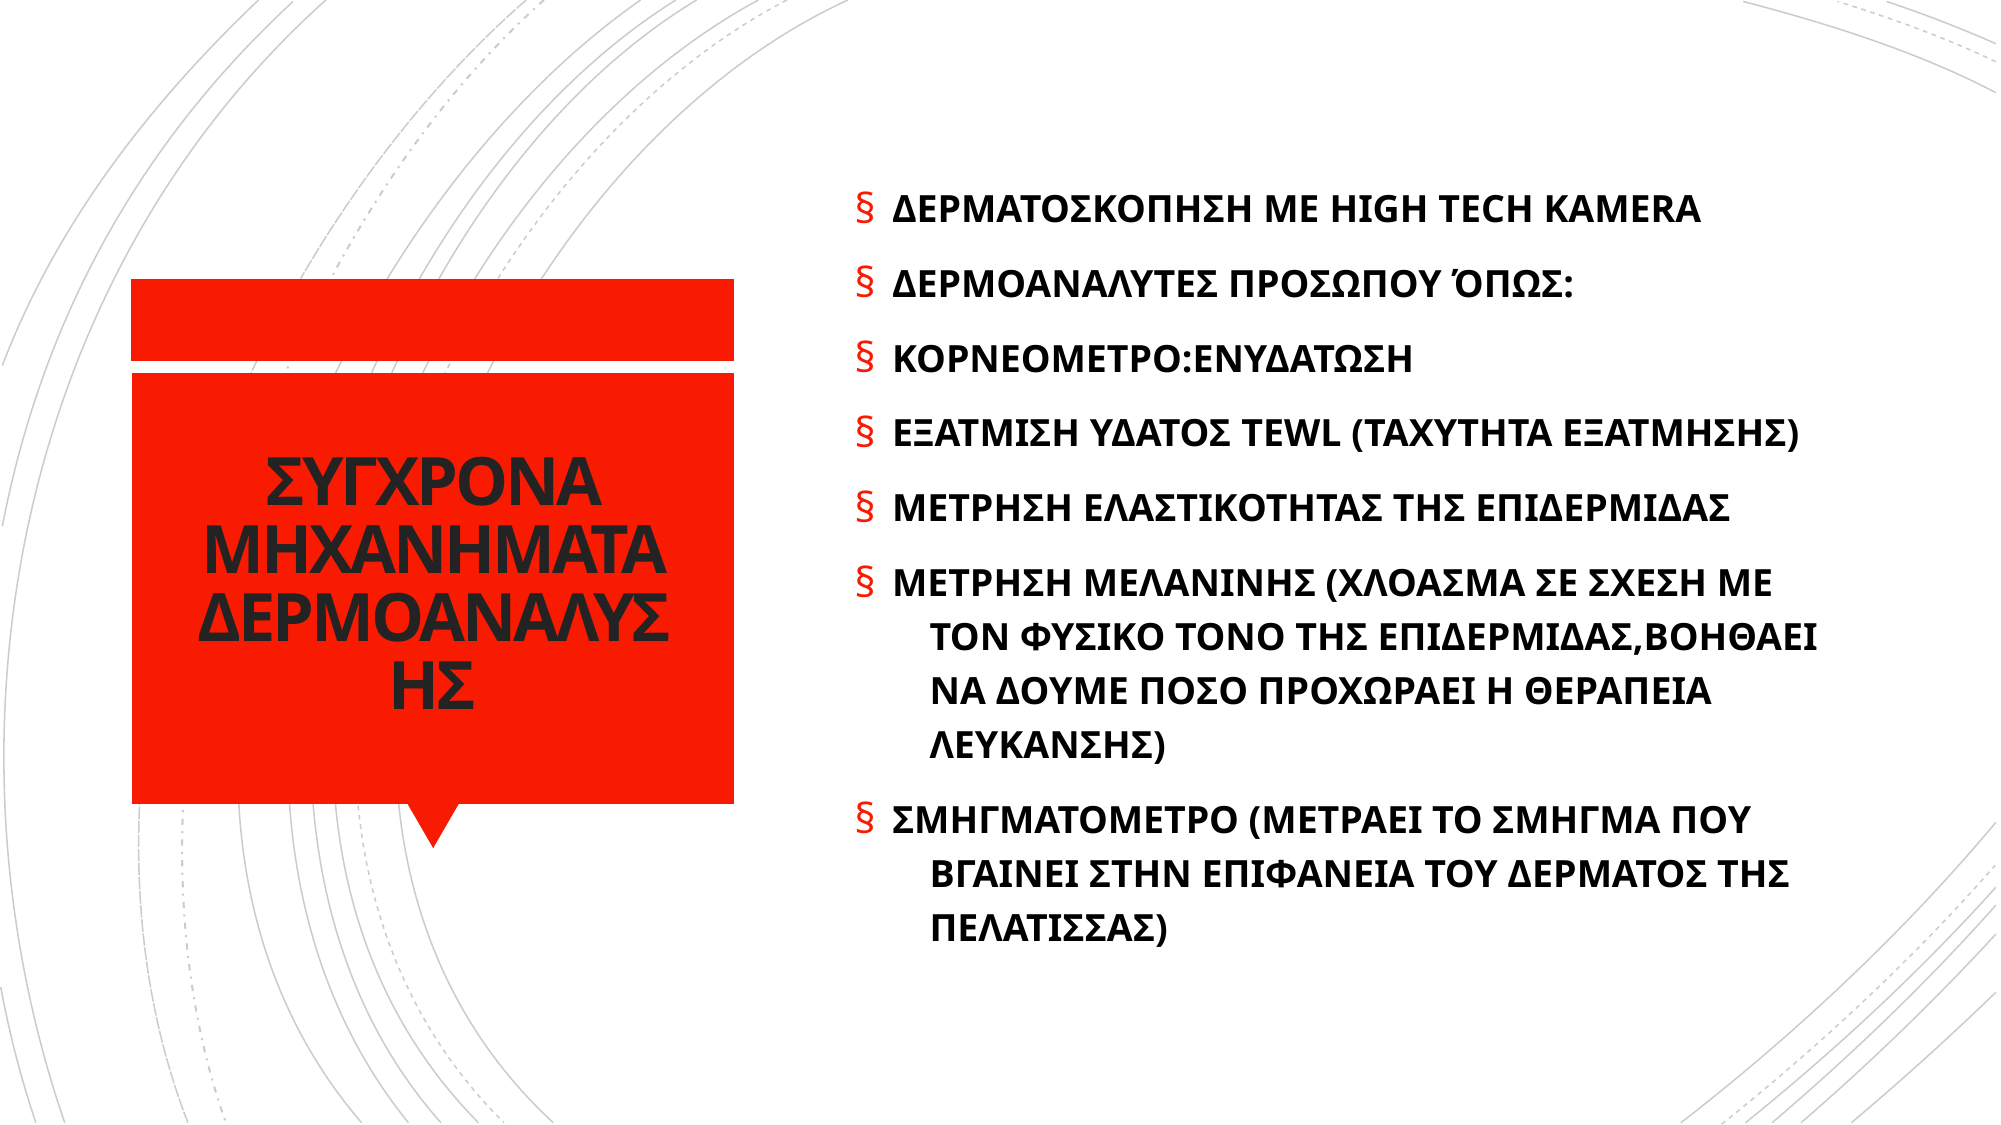

ΔΕΡΜΑΤΟΣΚΟΠΗΣΗ ΜΕ HIGH TECH KAMERA
ΔΕΡΜΟΑΝΑΛΥΤΕΣ ΠΡΟΣΩΠΟΥ ΌΠΩΣ:
ΚΟΡΝΕΟΜΕΤΡΟ:ΕΝΥΔΑΤΩΣΗ
ΕΞΑΤΜΙΣΗ ΥΔΑΤΟΣ TEWL (ΤΑΧΥΤΗΤΑ ΕΞΑΤΜΗΣΗΣ)
ΜΕΤΡΗΣΗ ΕΛΑΣΤΙΚΟΤΗΤΑΣ ΤΗΣ ΕΠΙΔΕΡΜΙΔΑΣ
ΜΕΤΡΗΣΗ ΜΕΛΑΝΙΝΗΣ (ΧΛΟΑΣΜΑ ΣΕ ΣΧΕΣΗ ΜΕ ΤΟΝ ΦΥΣΙΚΟ ΤΟΝΟ ΤΗΣ ΕΠΙΔΕΡΜΙΔΑΣ,ΒΟΗΘΑΕΙ ΝΑ ΔΟΥΜΕ ΠΟΣΟ ΠΡΟΧΩΡΑΕΙ Η ΘΕΡΑΠΕΙΑ ΛΕΥΚΑΝΣΗΣ)
ΣΜΗΓΜΑΤΟΜΕΤΡΟ (ΜΕΤΡΑΕΙ ΤΟ ΣΜΗΓΜΑ ΠΟΥ ΒΓΑΙΝΕΙ ΣΤΗΝ ΕΠΙΦΑΝΕΙΑ ΤΟΥ ΔΕΡΜΑΤΟΣ ΤΗΣ ΠΕΛΑΤΙΣΣΑΣ)
# ΣΥΓΧΡΟΝΑ ΜΗΧΑΝΗΜΑΤΑ ΔΕΡΜΟΑΝΑΛΥΣΗΣ